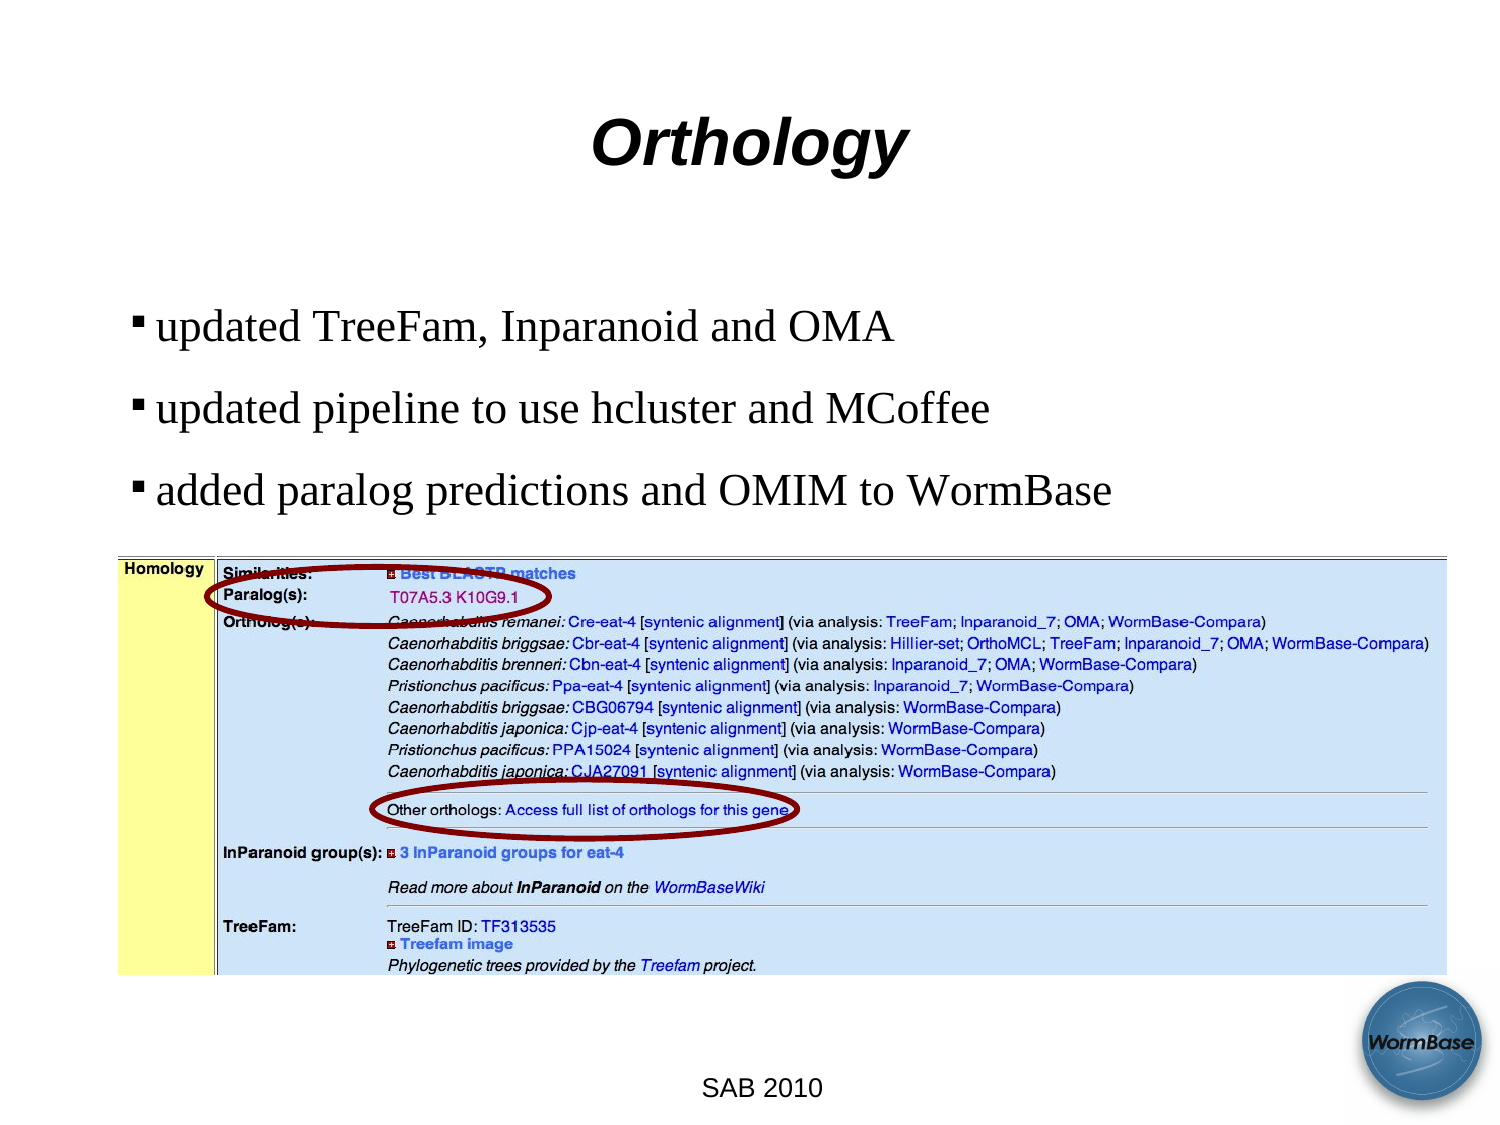

# Orthology
 updated TreeFam, Inparanoid and OMA
 updated pipeline to use hcluster and MCoffee
 added paralog predictions and OMIM to WormBase